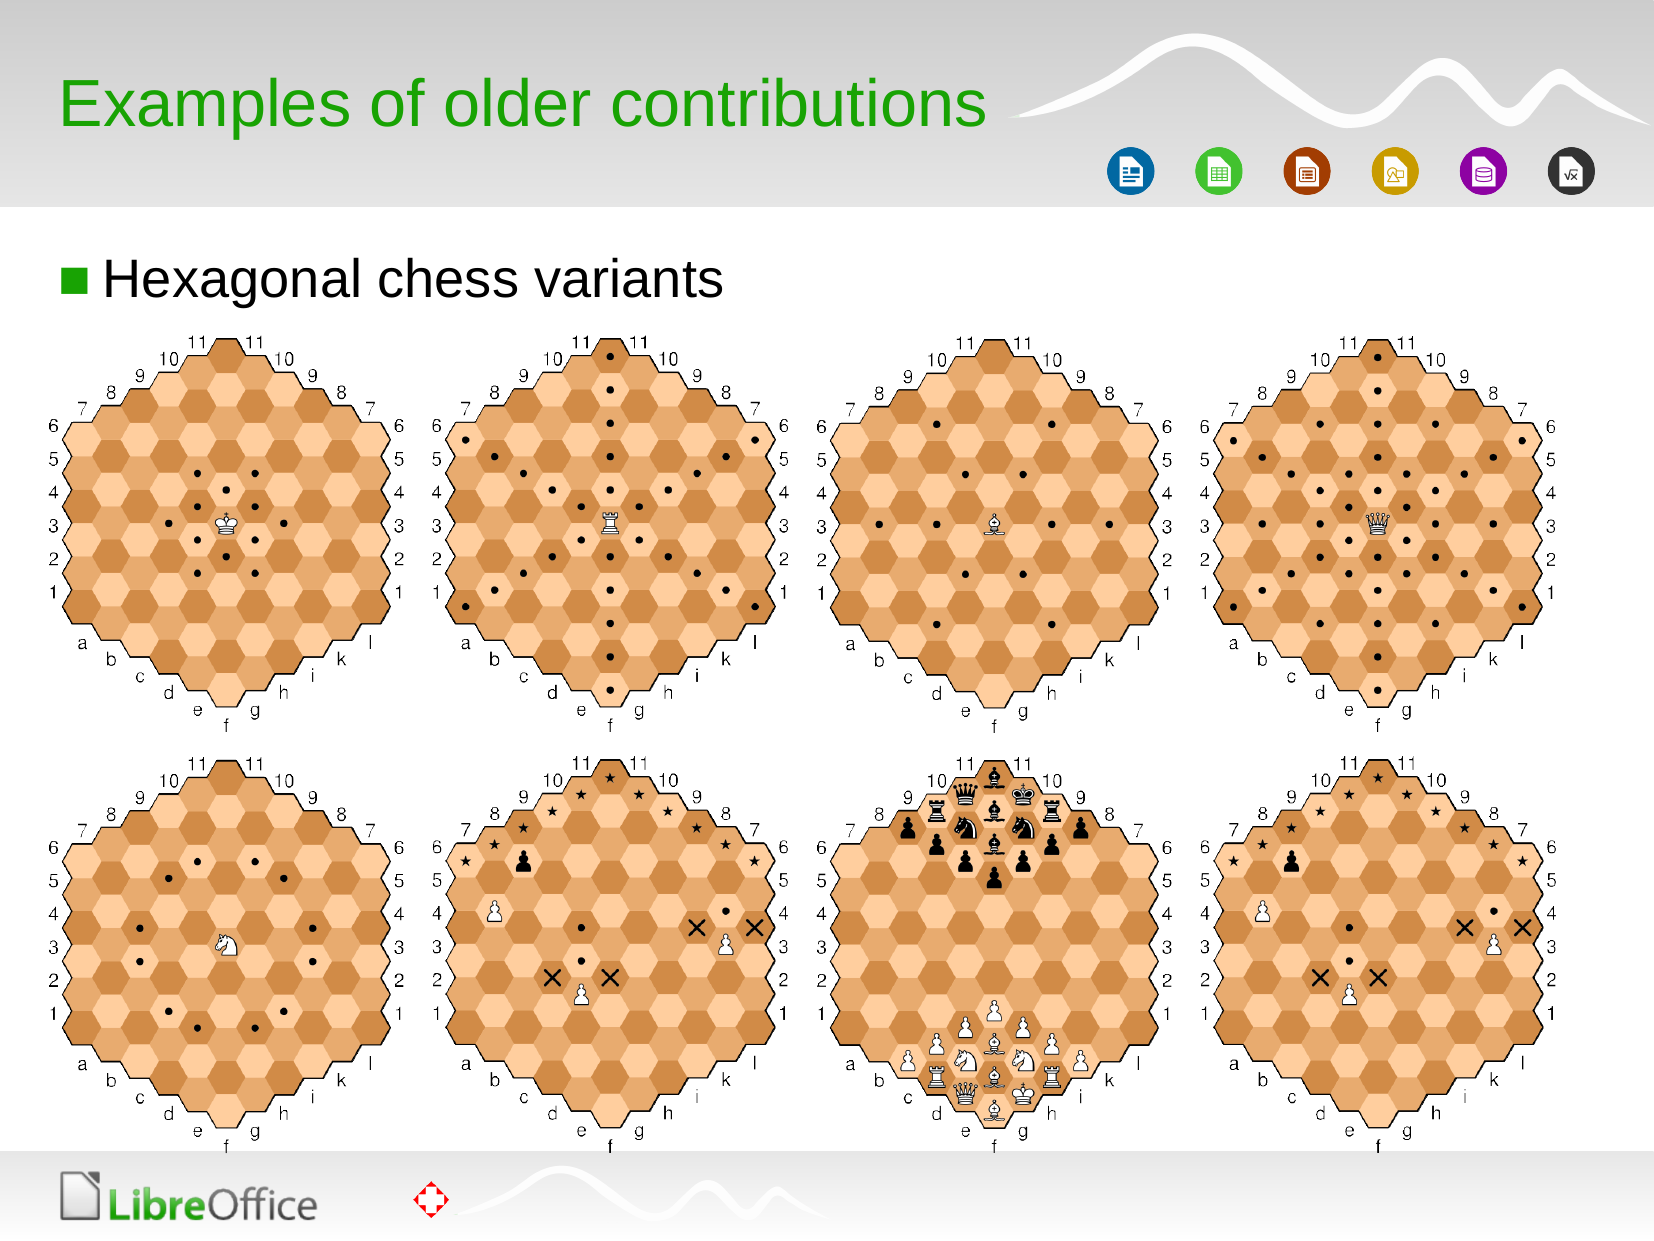

# Examples of older contributions
Hexagonal chess variants